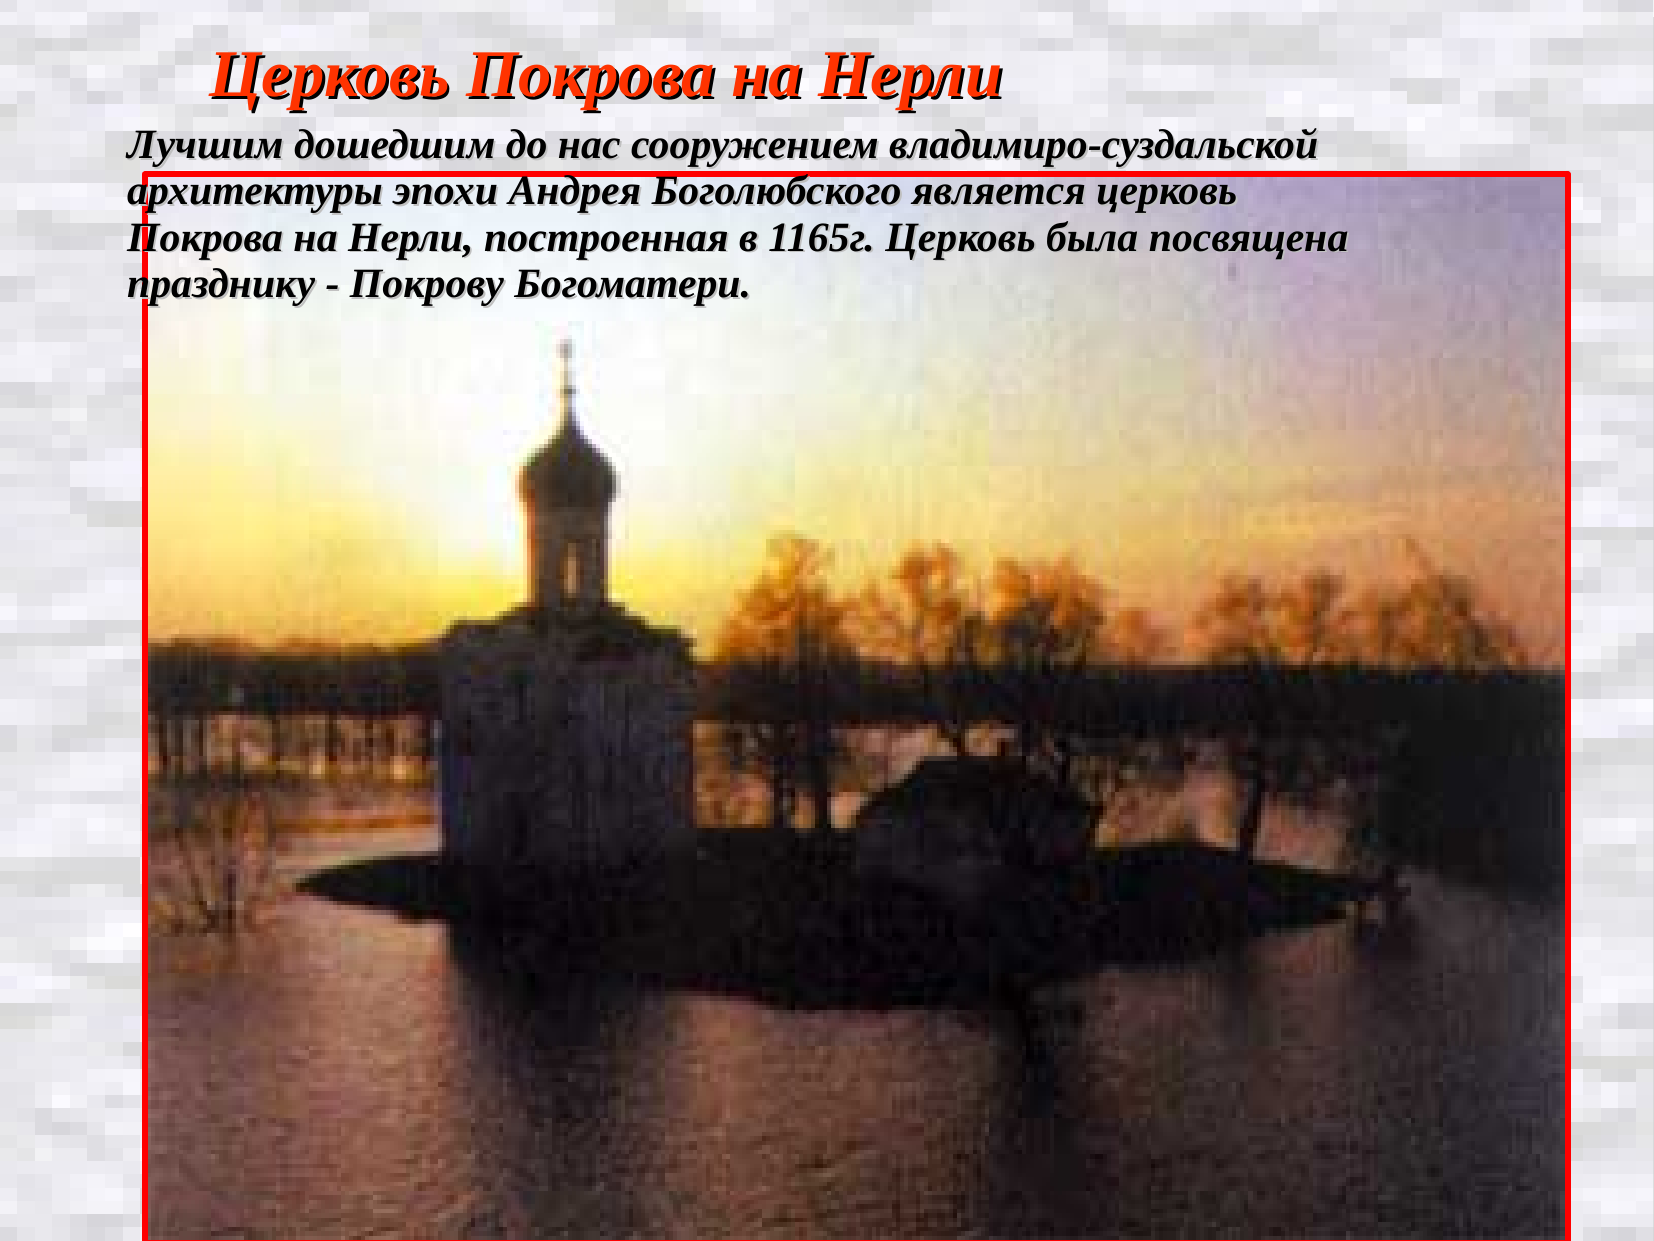

Церковь Покрова на Нерли
Лучшим дошедшим до нас сооружением владимиро-суздальской архитектуры эпохи Андрея Боголюбского является церковь Покрова на Нерли, построенная в 1165г. Церковь была посвящена празднику - Покрову Богоматери.